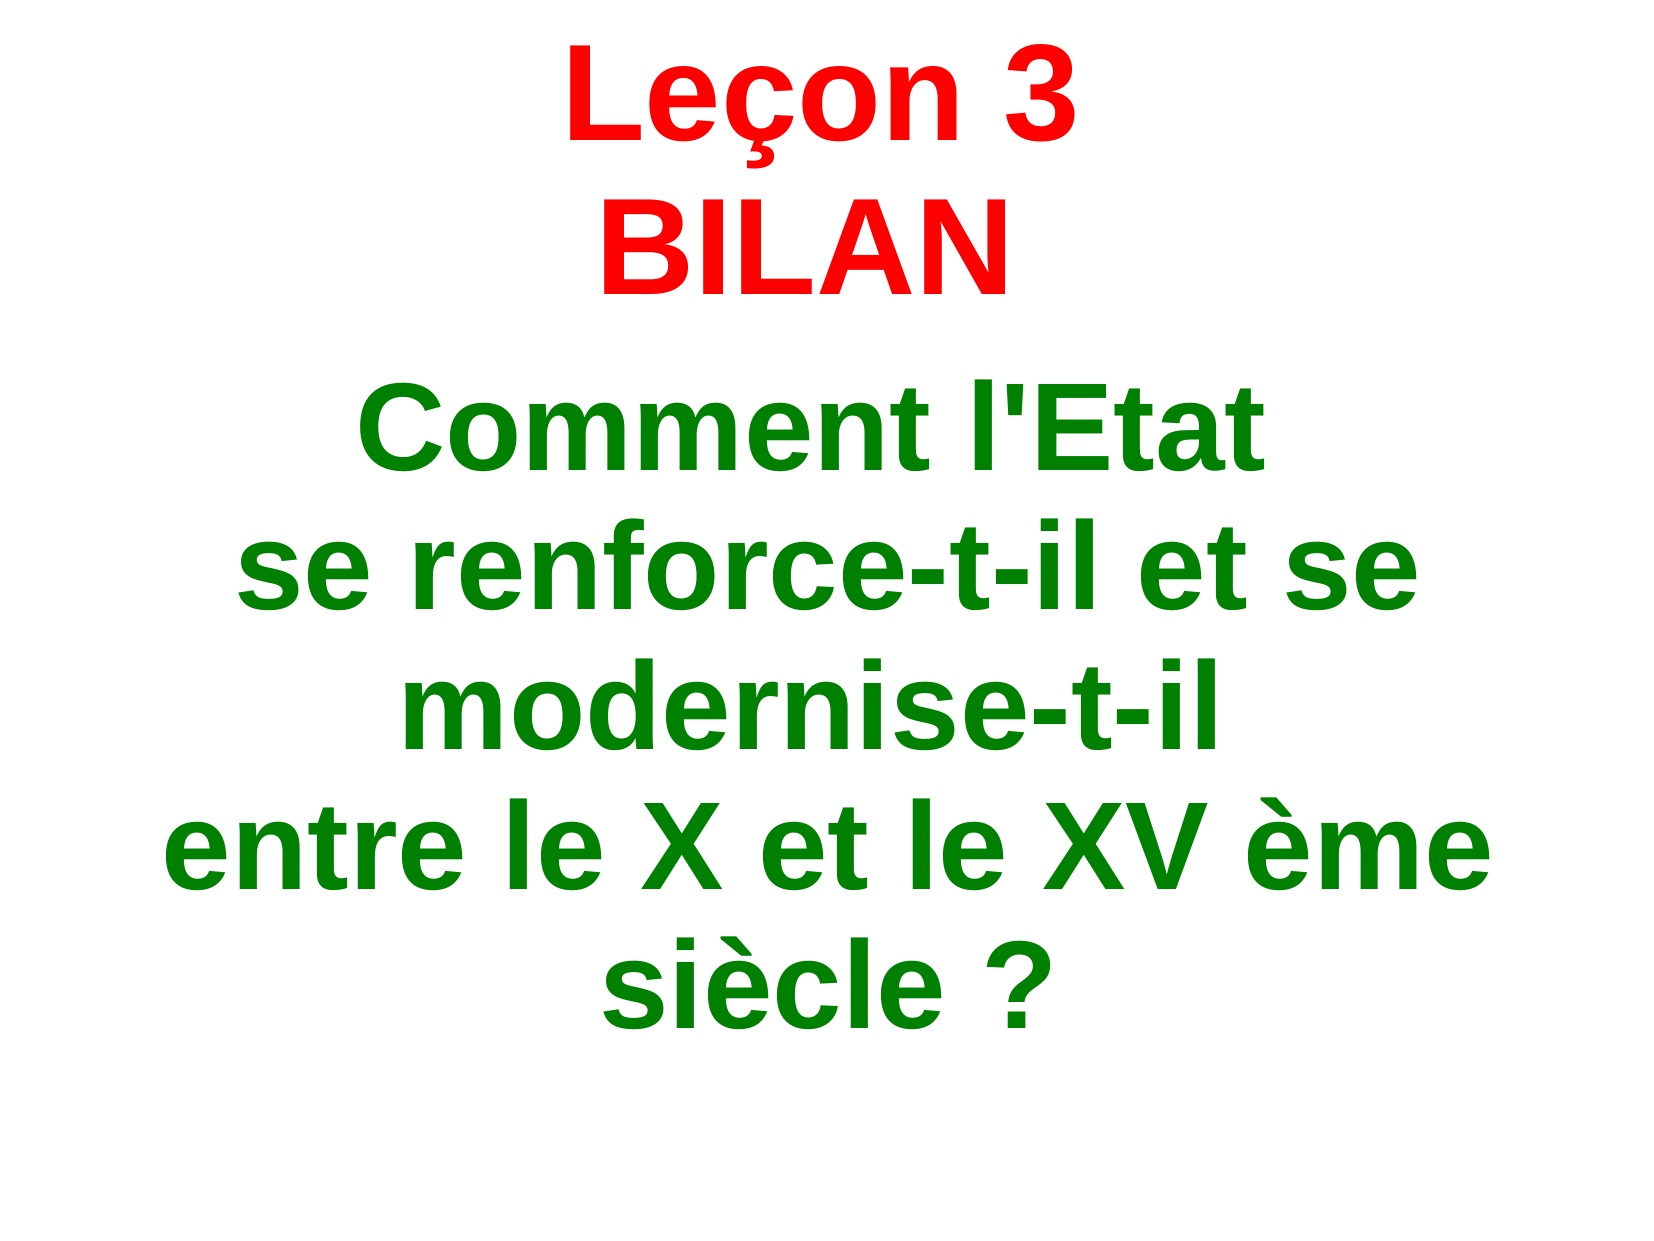

# Leçon 3 BILAN
Comment l'Etat
se renforce-t-il et se modernise-t-il
entre le X et le XV ème siècle ?